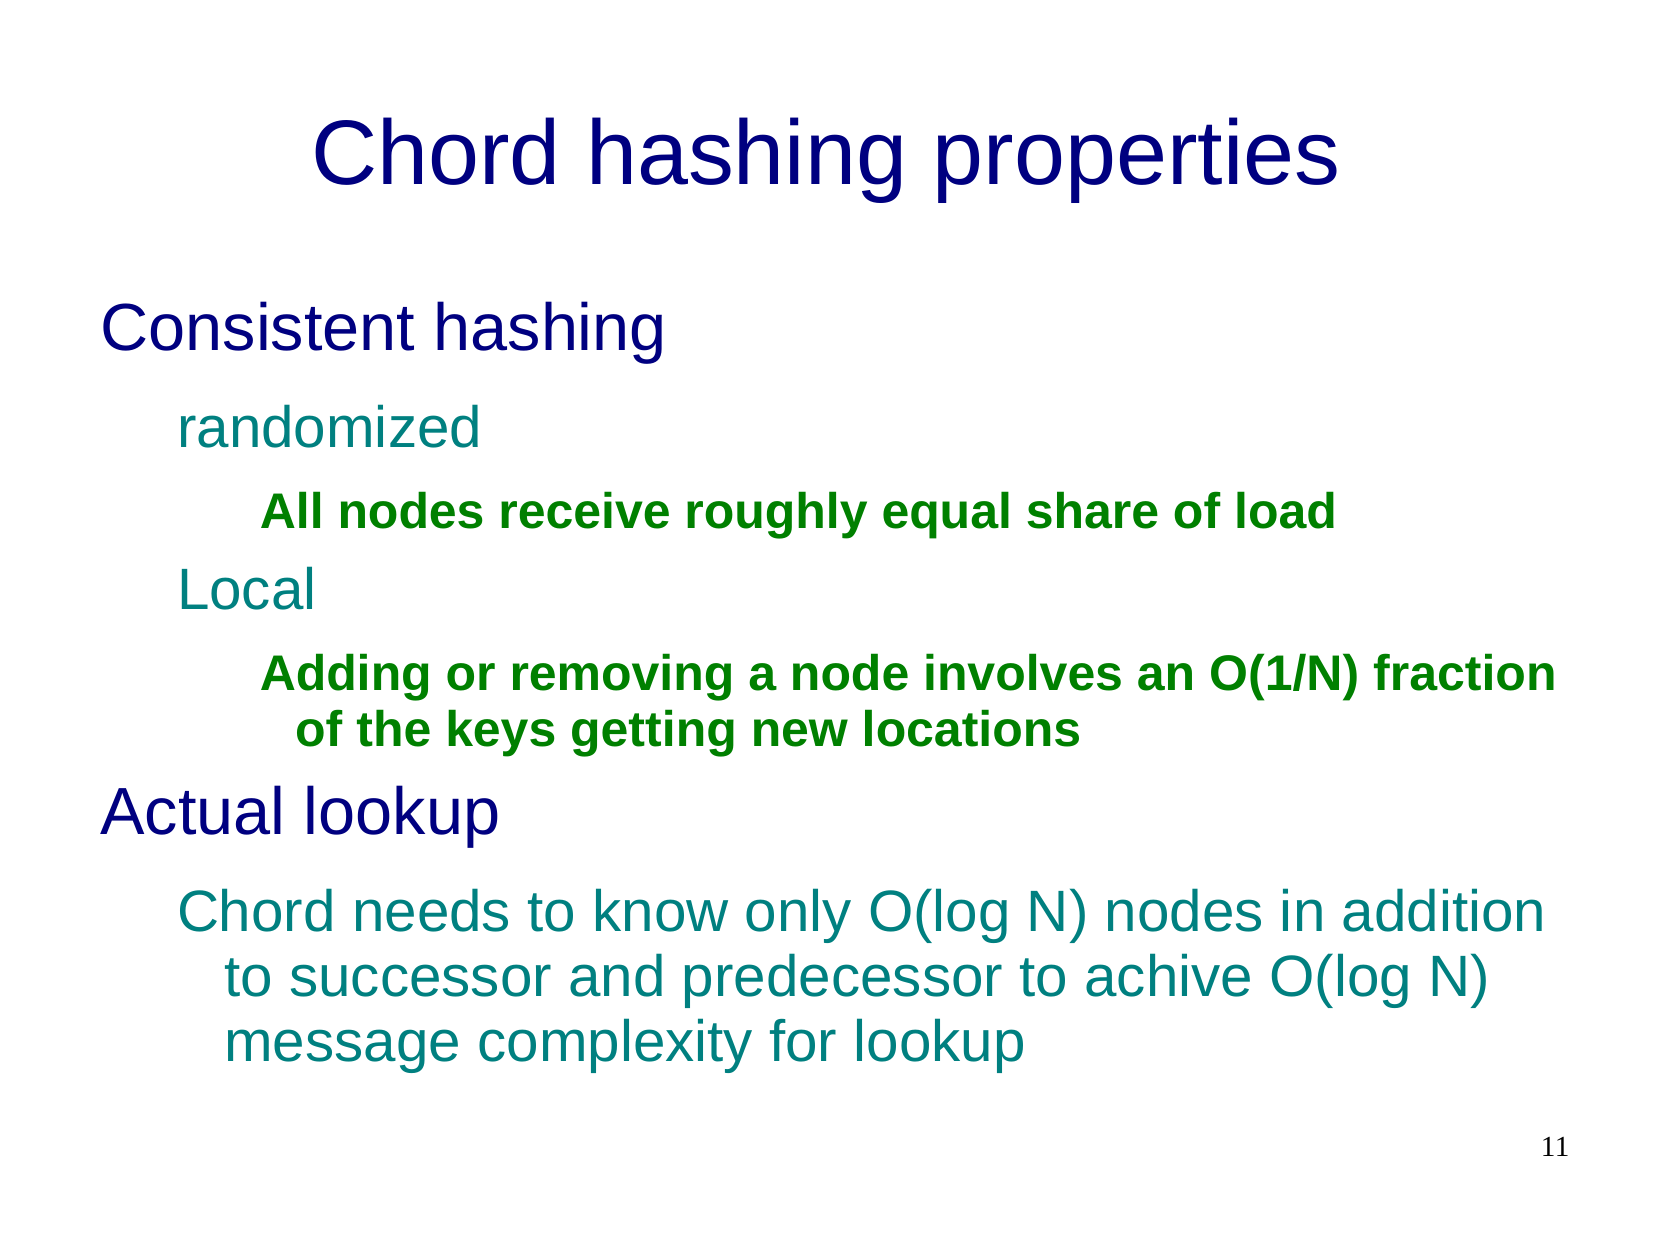

# Chord hashing properties
Consistent hashing
randomized
All nodes receive roughly equal share of load
Local
Adding or removing a node involves an O(1/N) fraction of the keys getting new locations
Actual lookup
Chord needs to know only O(log N) nodes in addition to successor and predecessor to achive O(log N) message complexity for lookup
11